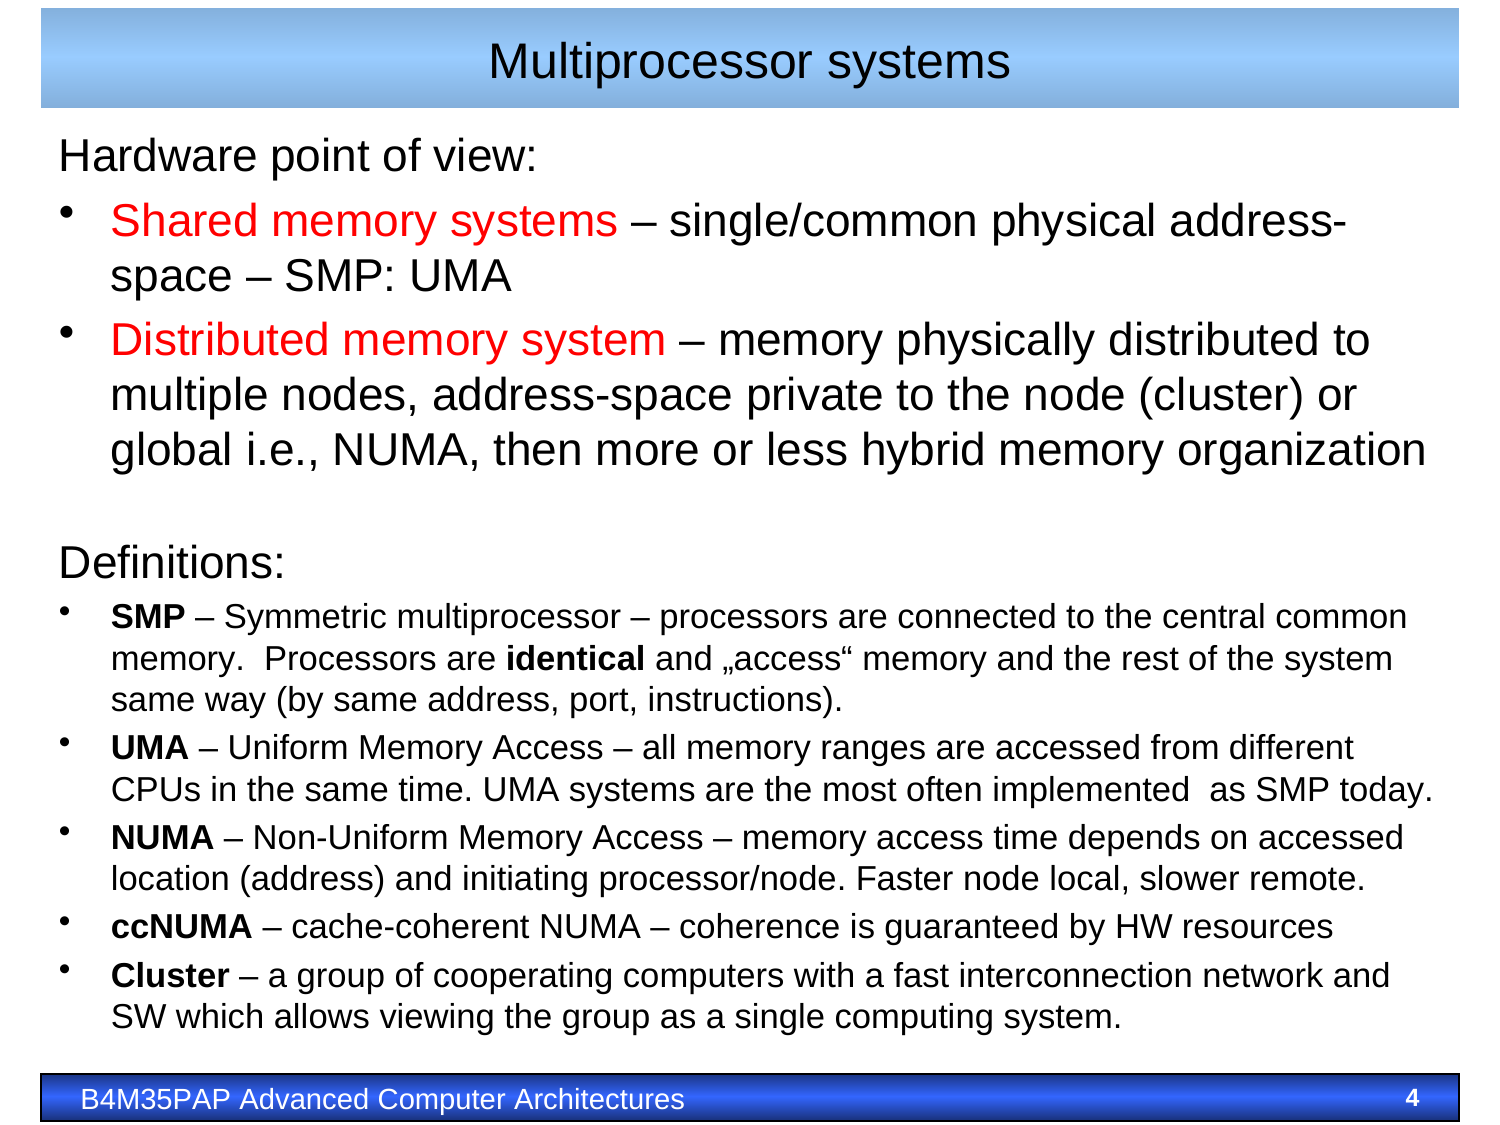

# Multiprocessor systems
Hardware point of view:
Shared memory systems – single/common physical address-space – SMP: UMA
Distributed memory system – memory physically distributed to multiple nodes, address-space private to the node (cluster) or global i.e., NUMA, then more or less hybrid memory organization
Definitions:
SMP – Symmetric multiprocessor – processors are connected to the central common memory. Processors are identical and „access“ memory and the rest of the system same way (by same address, port, instructions).
UMA – Uniform Memory Access – all memory ranges are accessed from different CPUs in the same time. UMA systems are the most often implemented as SMP today.
NUMA – Non-Uniform Memory Access – memory access time depends on accessed location (address) and initiating processor/node. Faster node local, slower remote.
ccNUMA – cache-coherent NUMA – coherence is guaranteed by HW resources
Cluster – a group of cooperating computers with a fast interconnection network and SW which allows viewing the group as a single computing system.